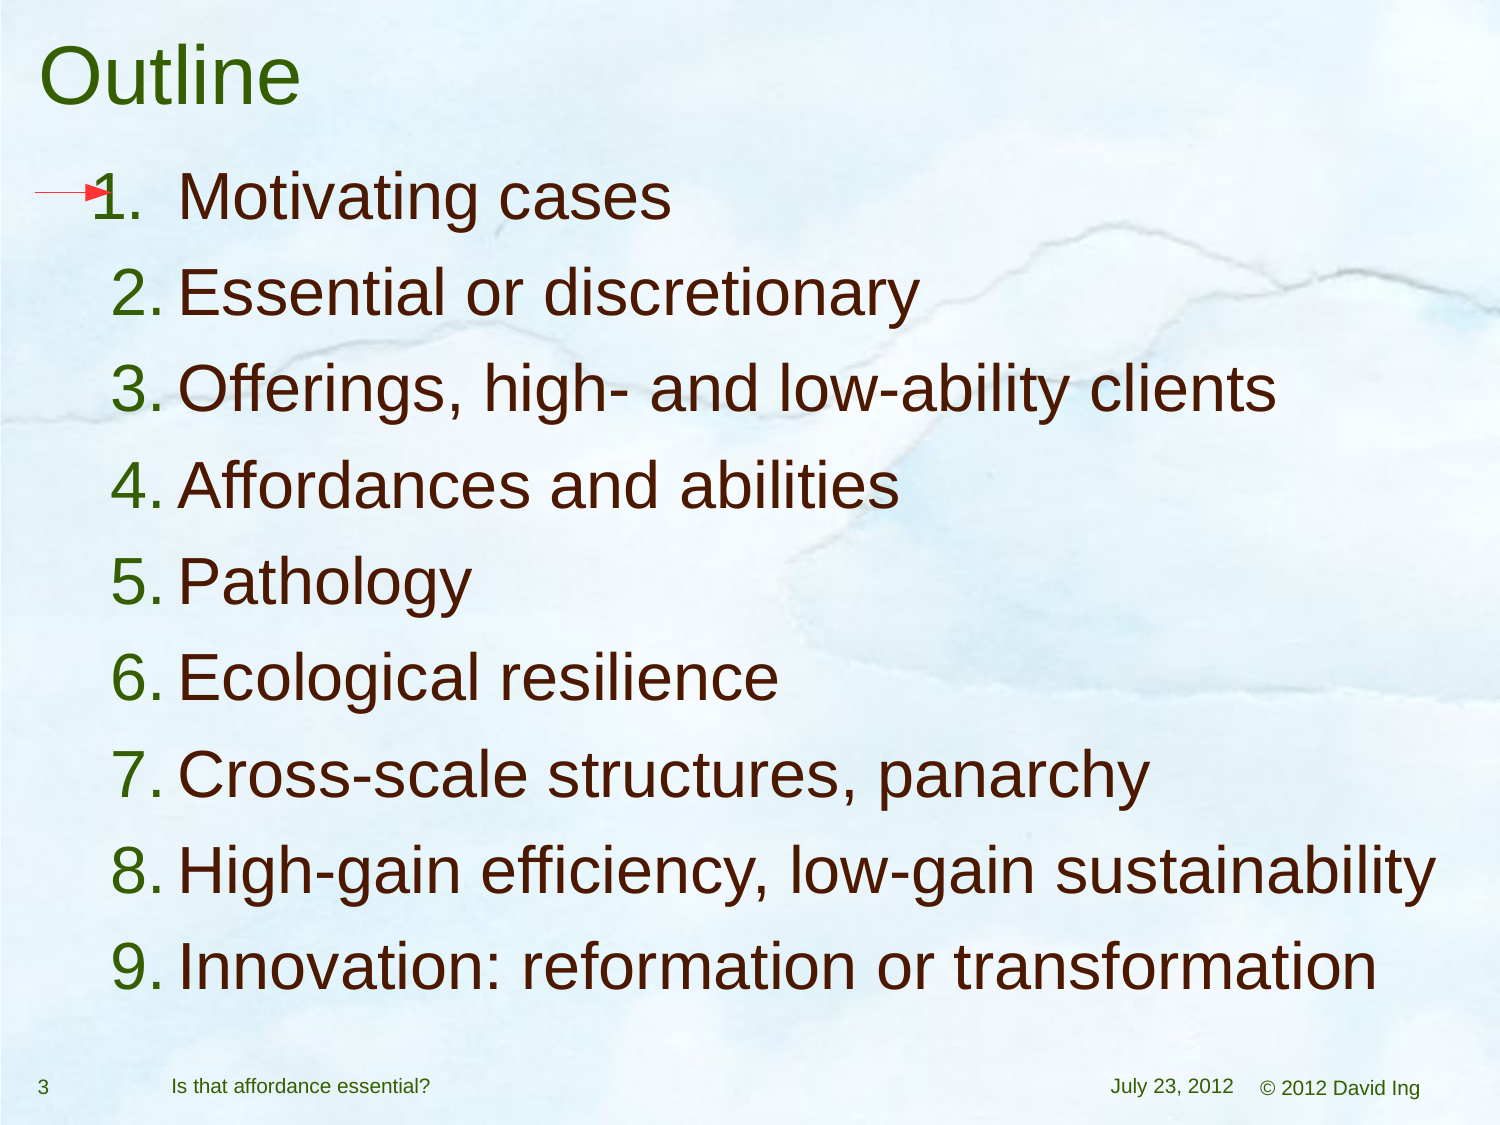

# Outline
| 1. | Motivating cases |
| --- | --- |
| 2. | Essential or discretionary |
| 3. | Offerings, high- and low-ability clients |
| 4. | Affordances and abilities |
| 5. | Pathology |
| 6. | Ecological resilience |
| 7. | Cross-scale structures, panarchy |
| 8. | High-gain efficiency, low-gain sustainability |
| 9. | Innovation: reformation or transformation |
Is that affordance essential?
July 23, 2012
3